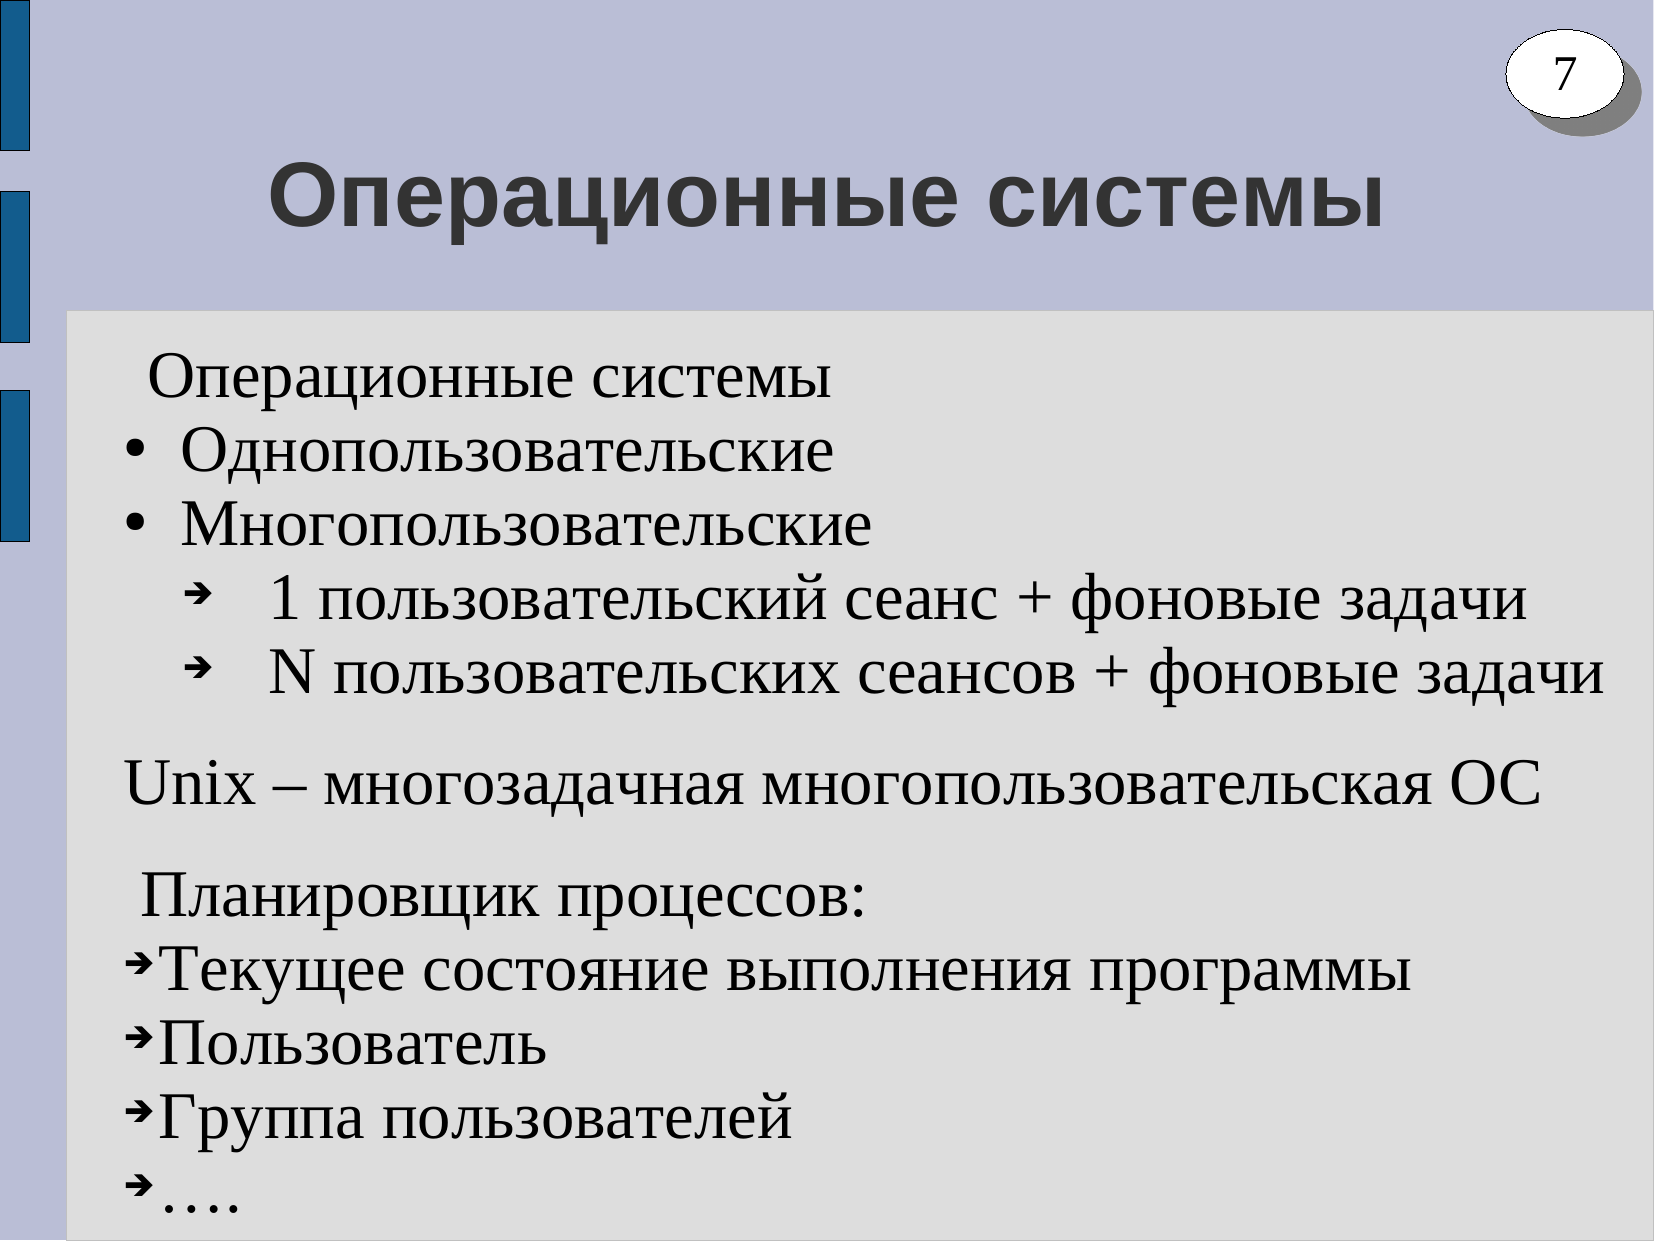

7
# Операционные системы
Операционные системы
 Однопользовательские
 Многопользовательские
 1 пользовательский сеанс + фоновые задачи
 N пользовательских сеансов + фоновые задачи
Unix – многозадачная многопользовательская ОС
 Планировщик процессов:
Текущее состояние выполнения программы
Пользователь
Группа пользователей
….